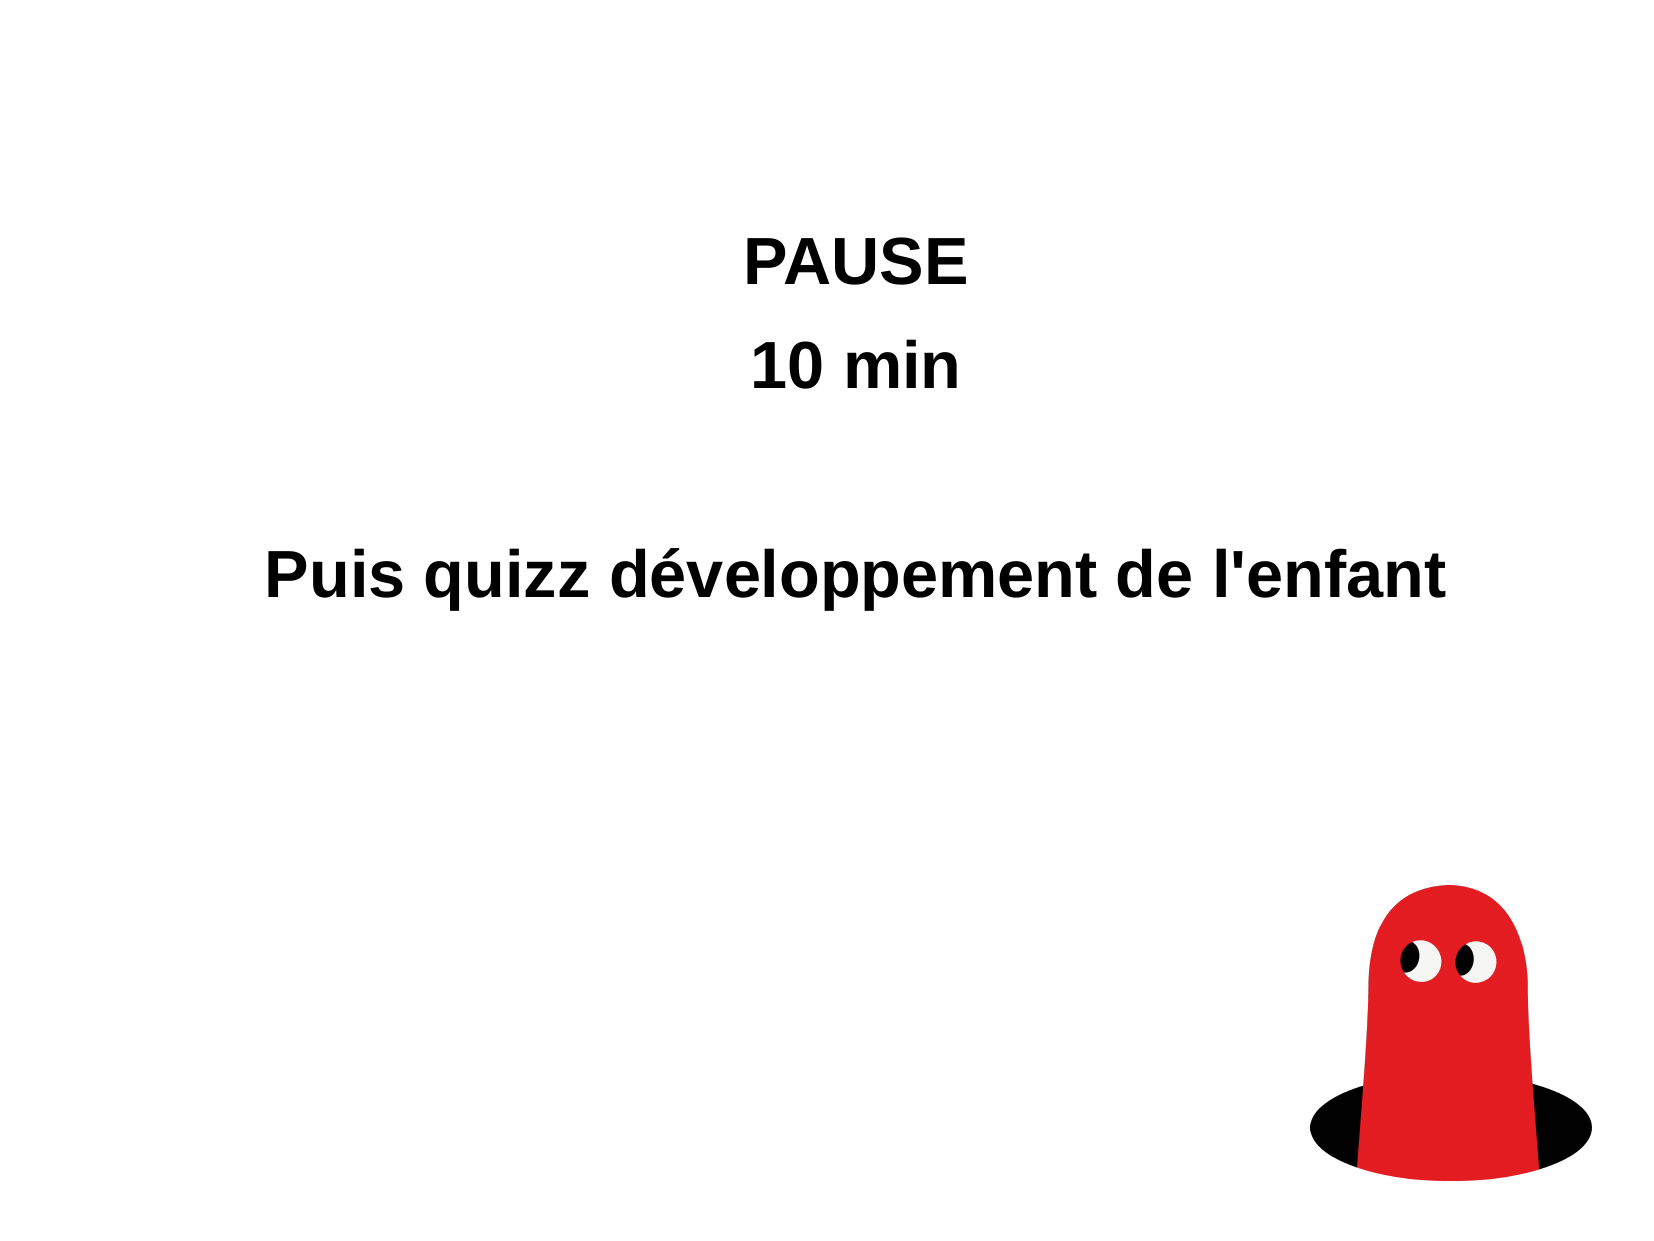

# PAUSE
10 min
Puis quizz développement de l'enfant